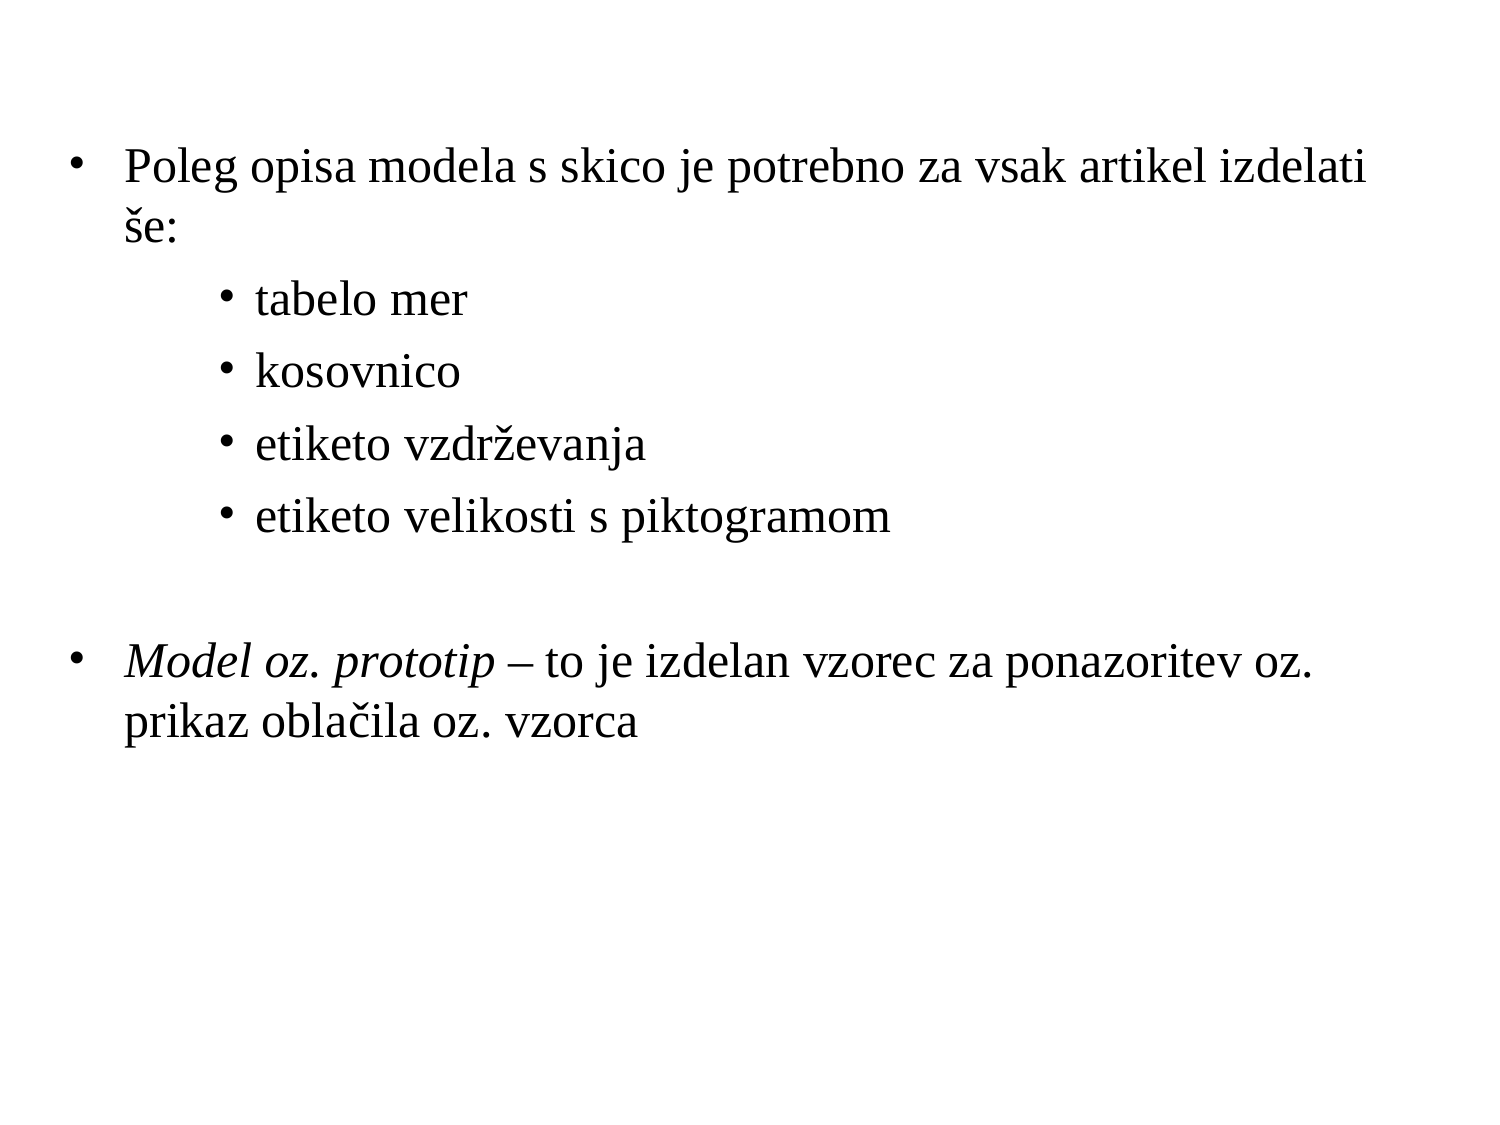

# Poleg opisa modela s skico je potrebno za vsak artikel izdelati še:
tabelo mer
kosovnico
etiketo vzdrževanja
etiketo velikosti s piktogramom
Model oz. prototip – to je izdelan vzorec za ponazoritev oz. prikaz oblačila oz. vzorca